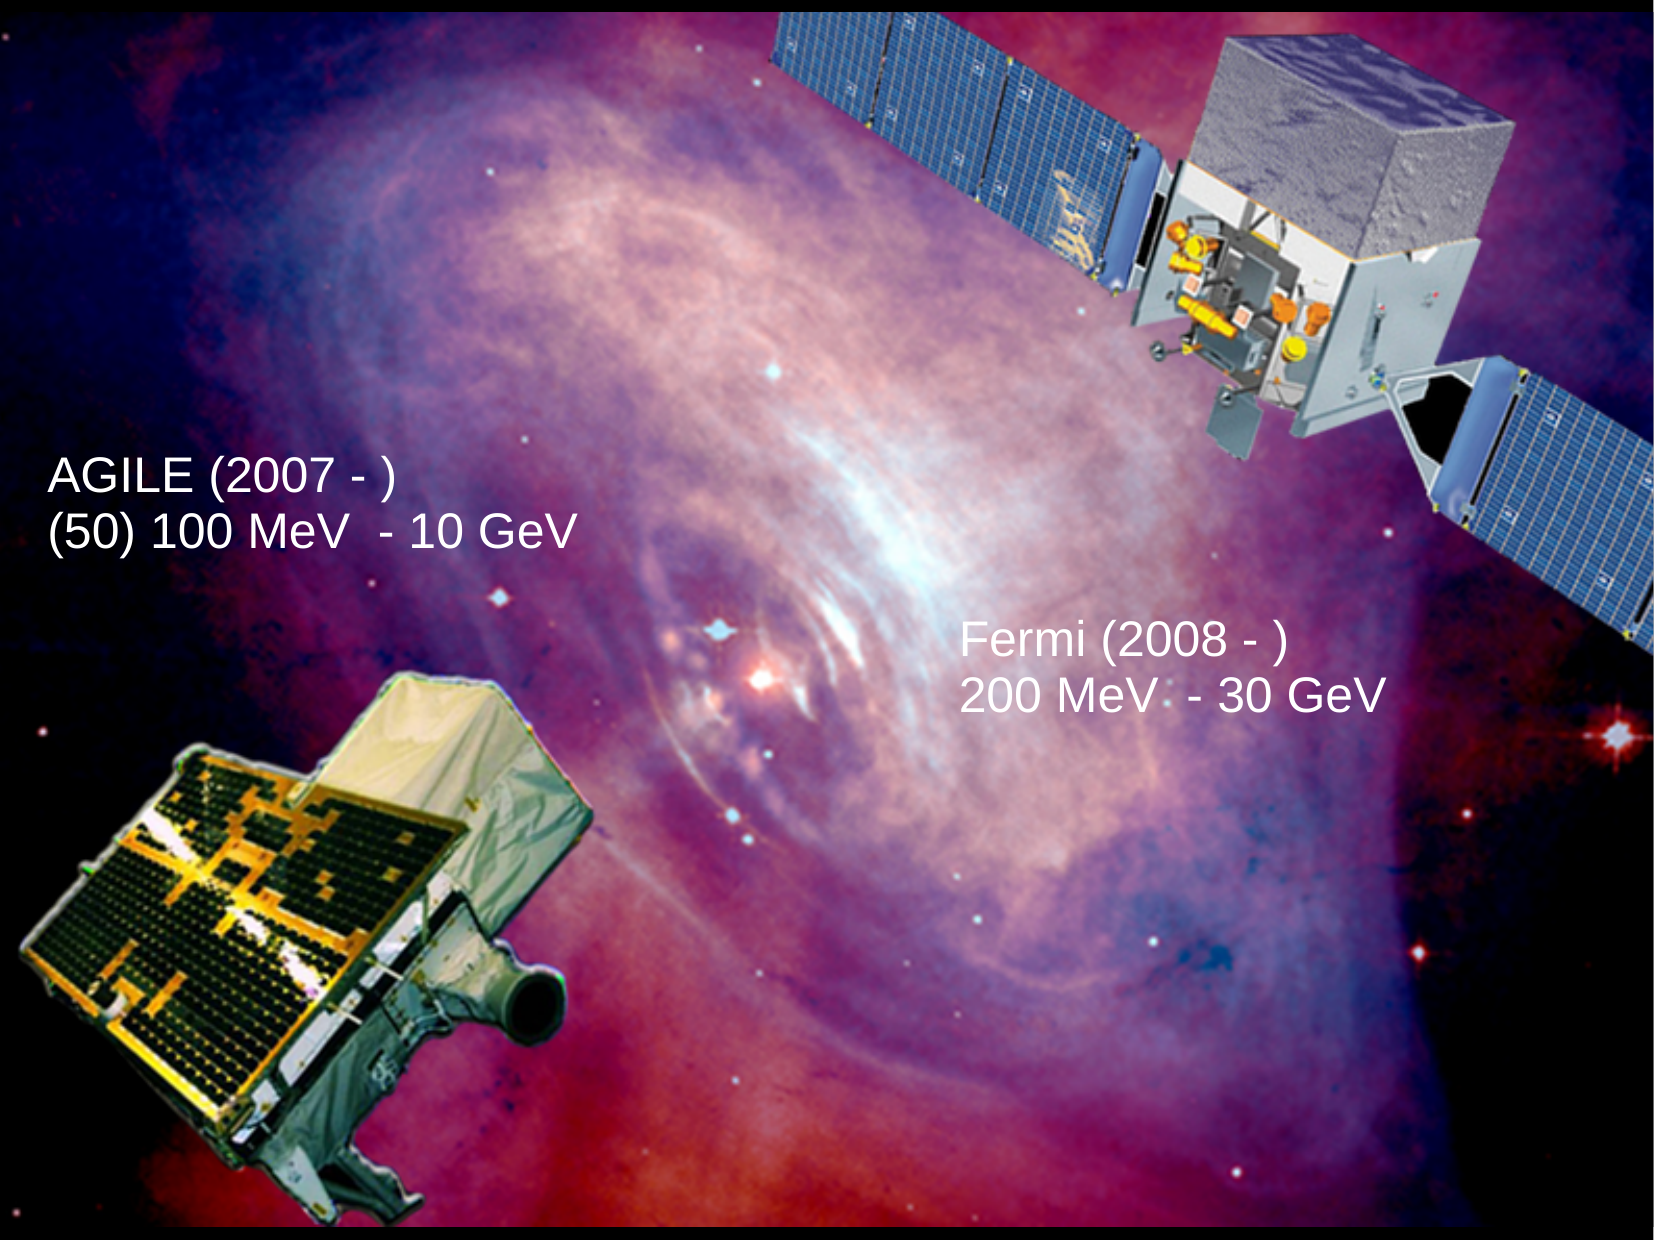

AGILE (2007 - )
(50) 100 MeV - 10 GeV
Fermi (2008 - )
200 MeV - 30 GeV